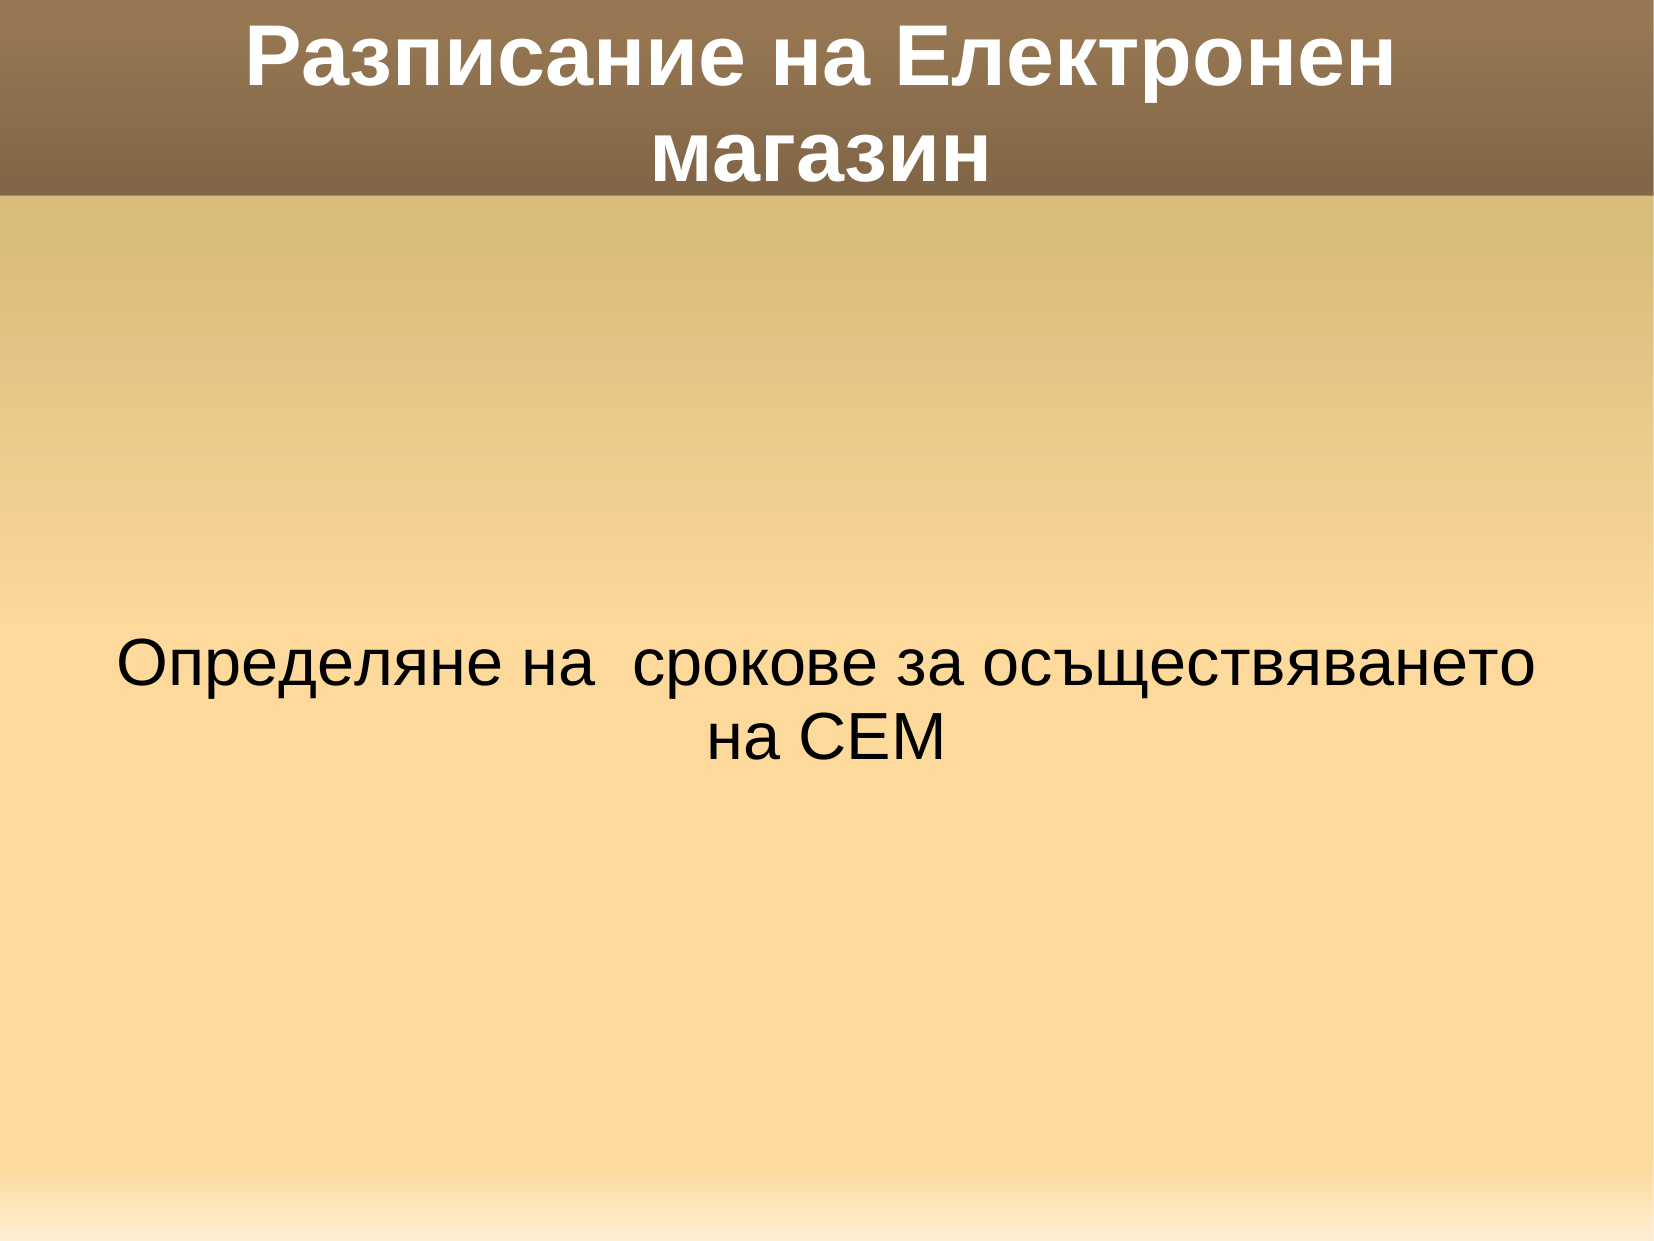

# Разписание на Електронен магазин
Определяне на срокове за осъществяването на СЕМ